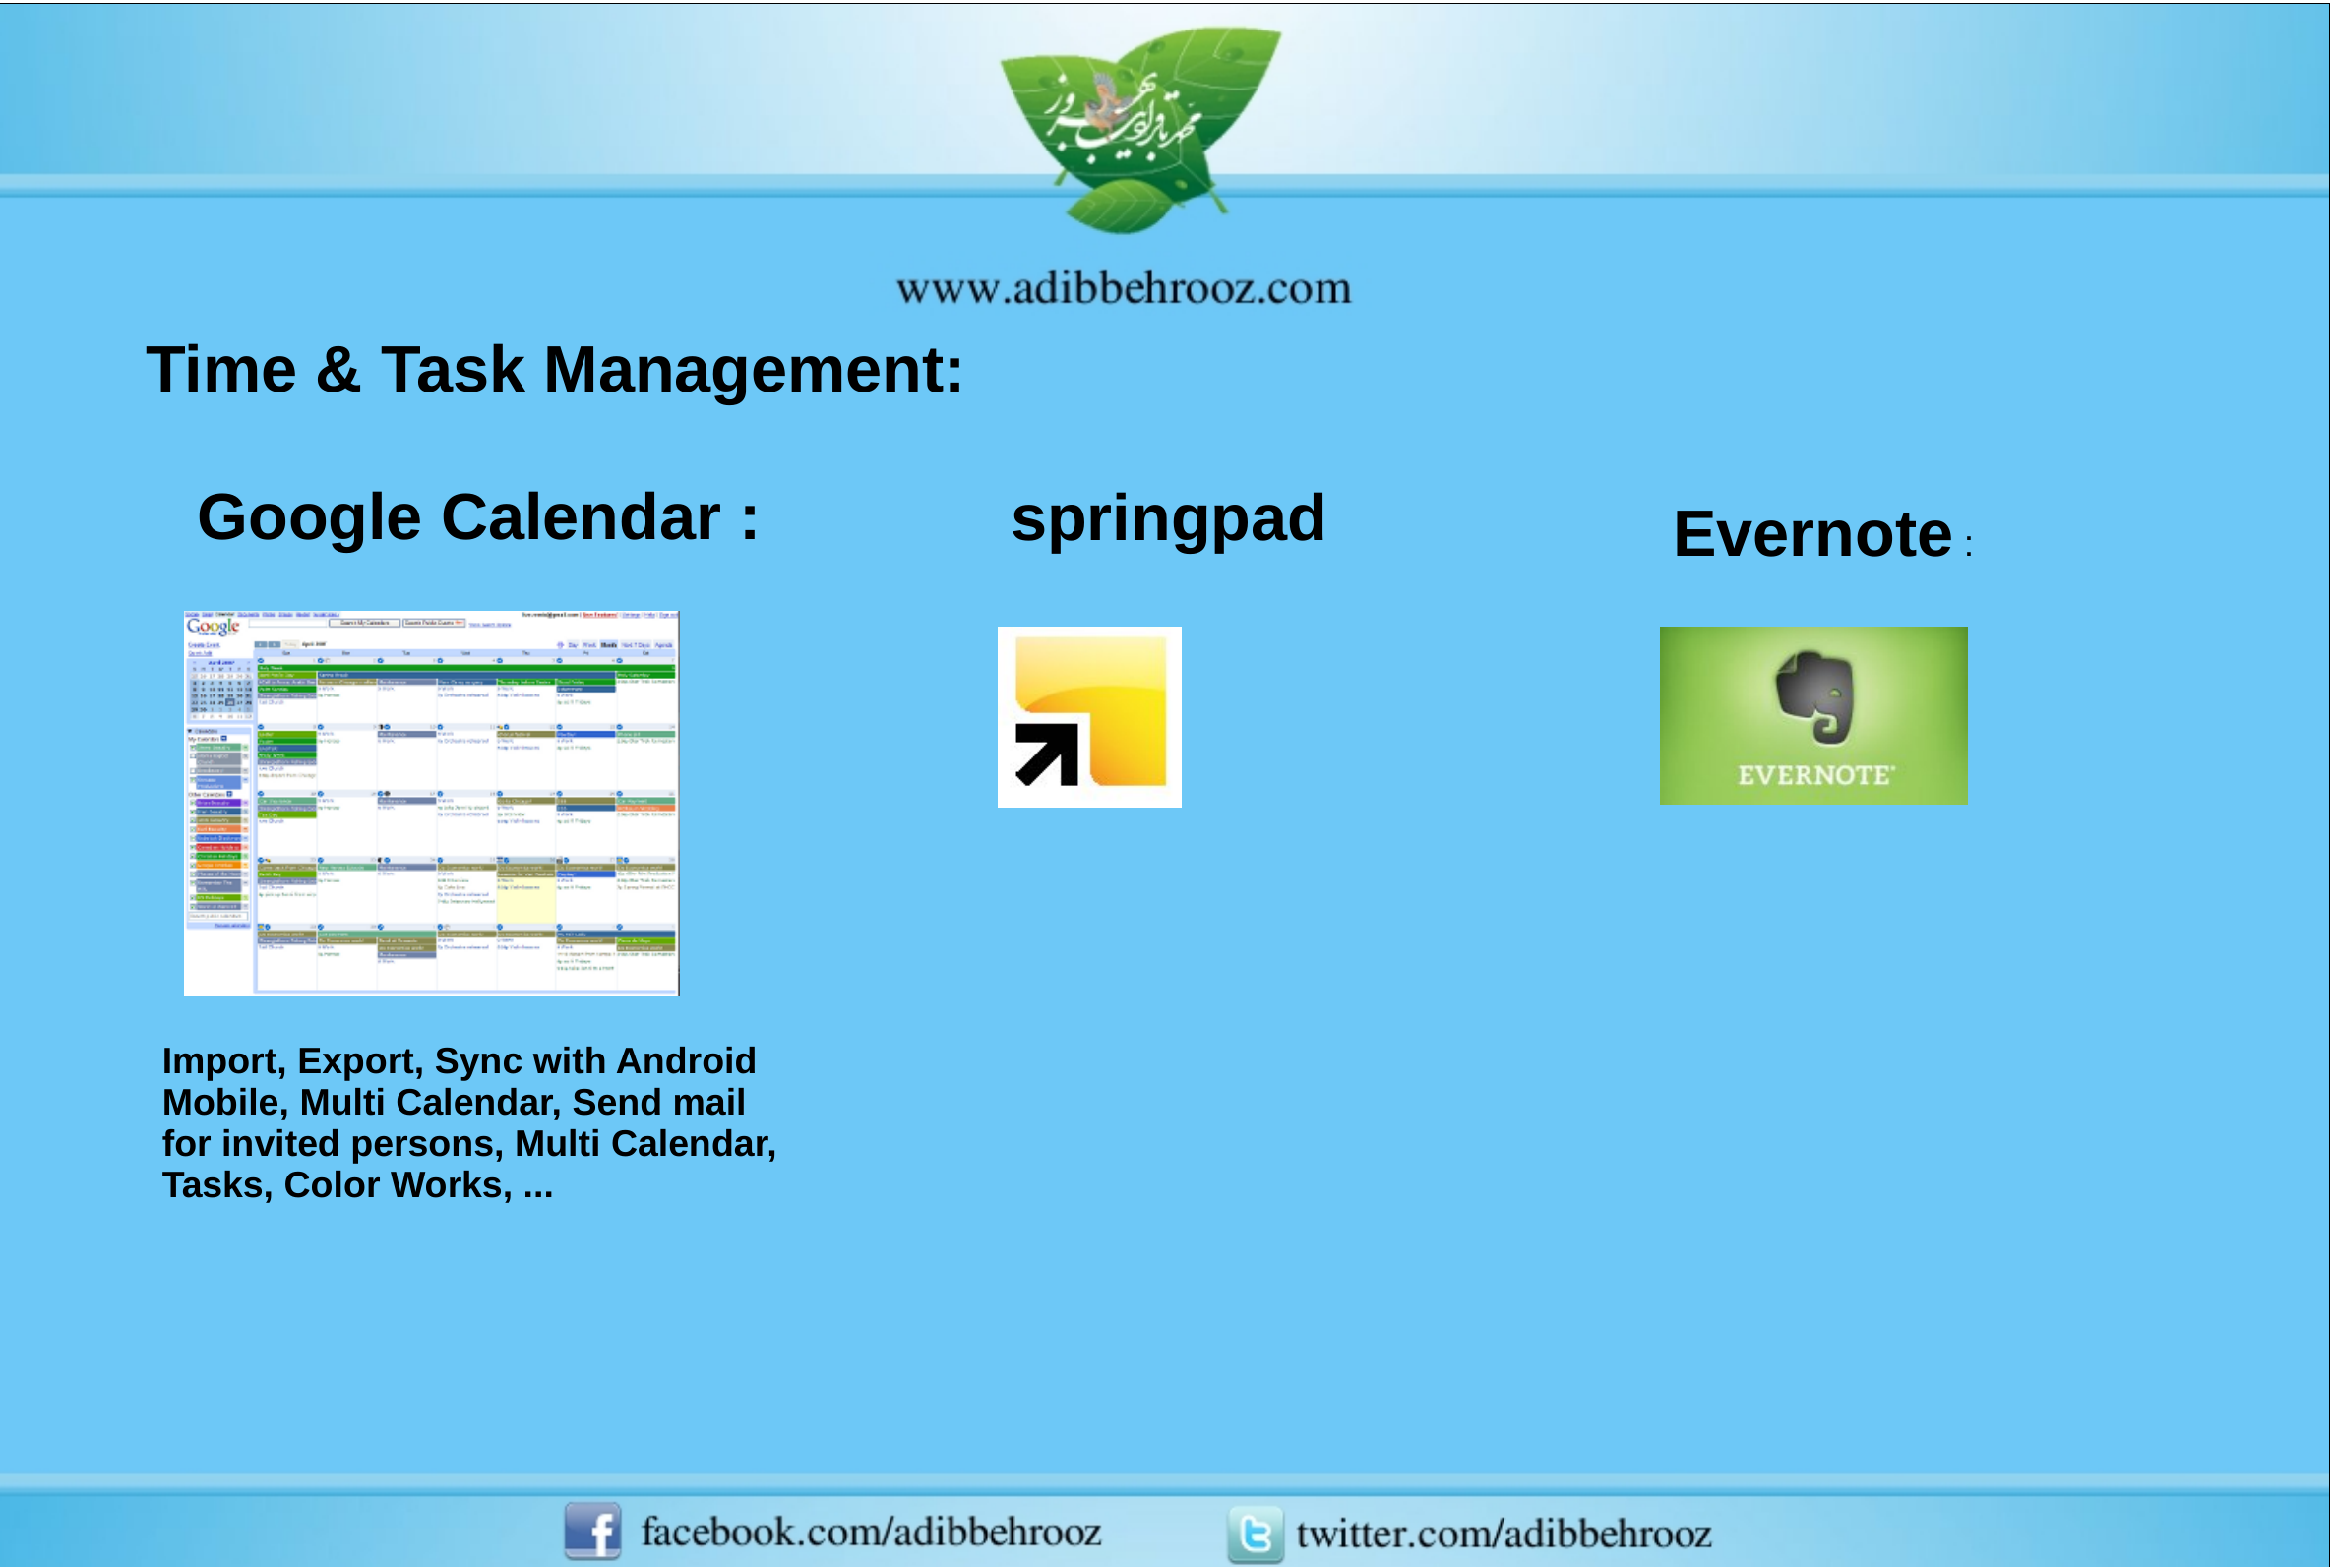

# Time & Task Management:
springpad
Google Calendar :
Evernote :
Import, Export, Sync with Android Mobile, Multi Calendar, Send mail for invited persons, Multi Calendar, Tasks, Color Works, ...